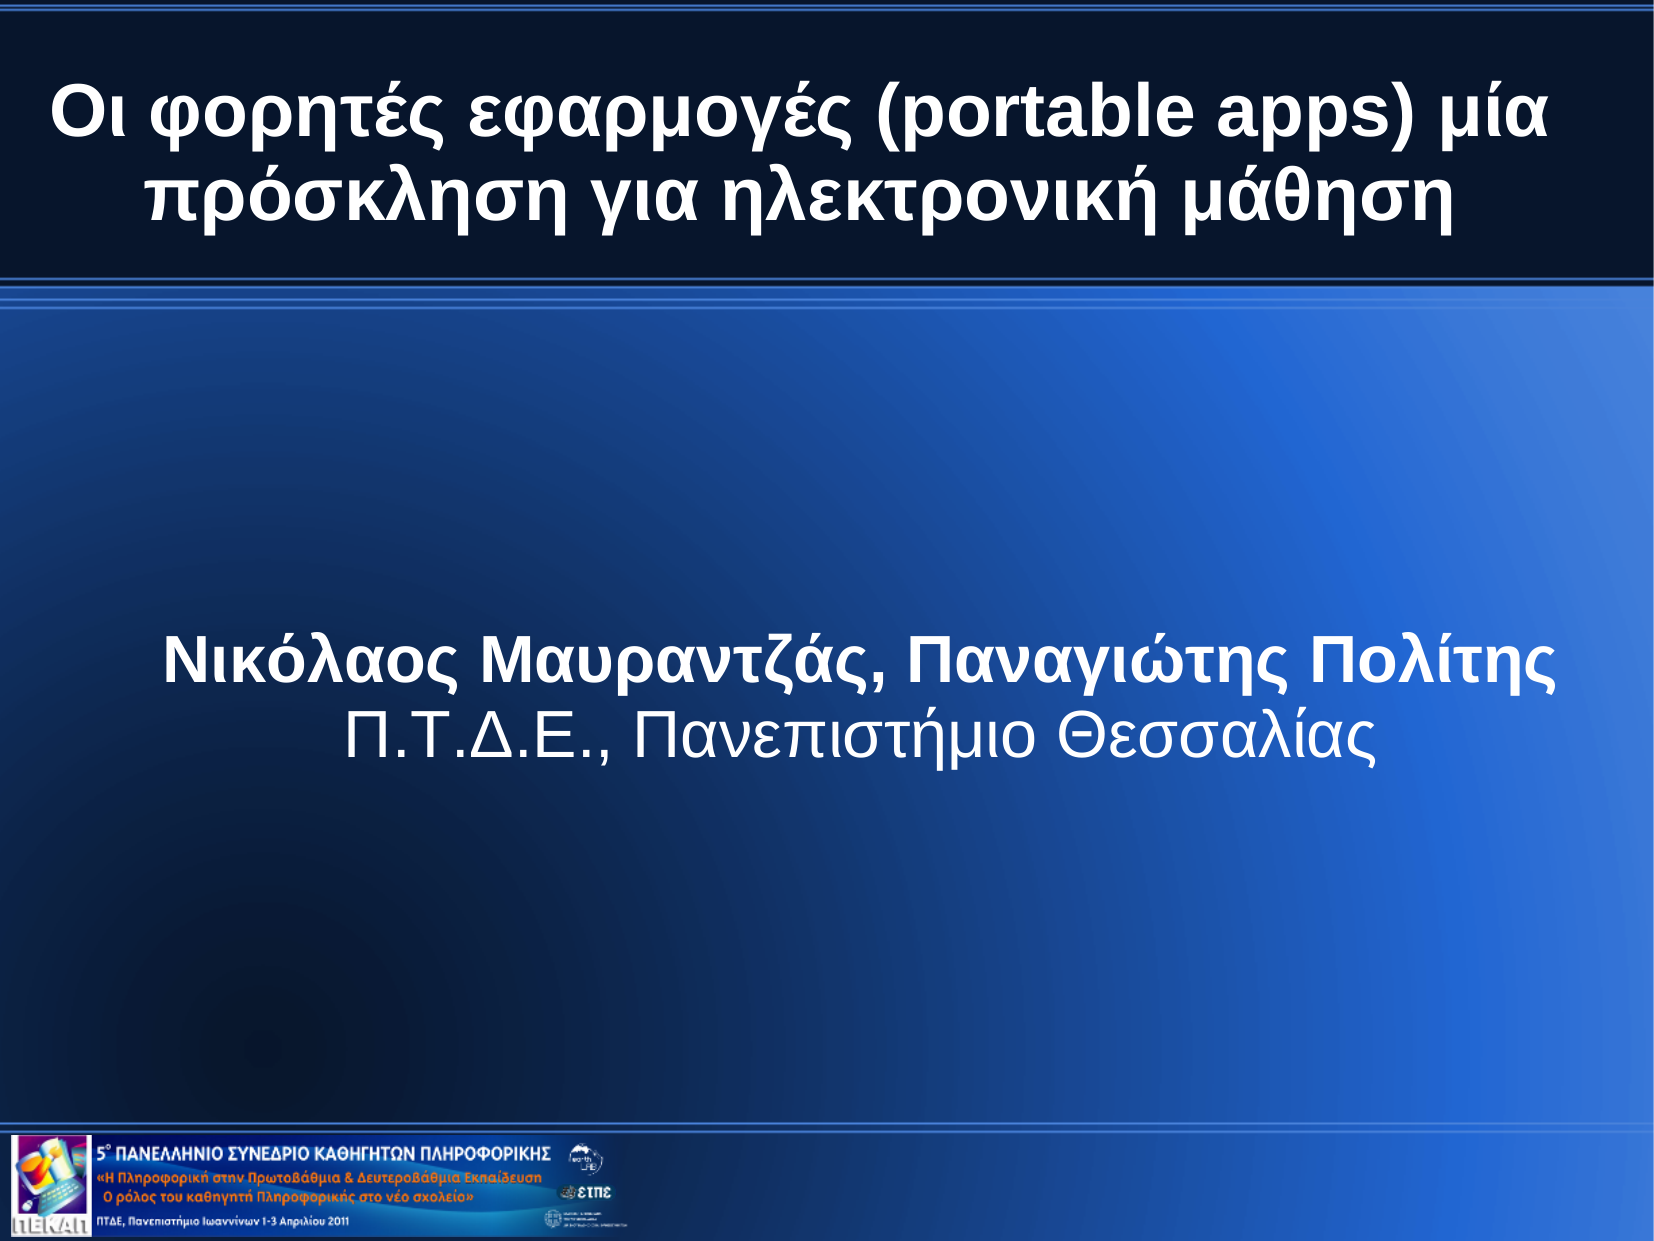

# Οι φορητές εφαρμογές (portable apps) μία πρόσκληση για ηλεκτρονική μάθηση
Νικόλαος Μαυραντζάς, Παναγιώτης Πολίτης
Π.Τ.Δ.Ε., Πανεπιστήμιο Θεσσαλίας